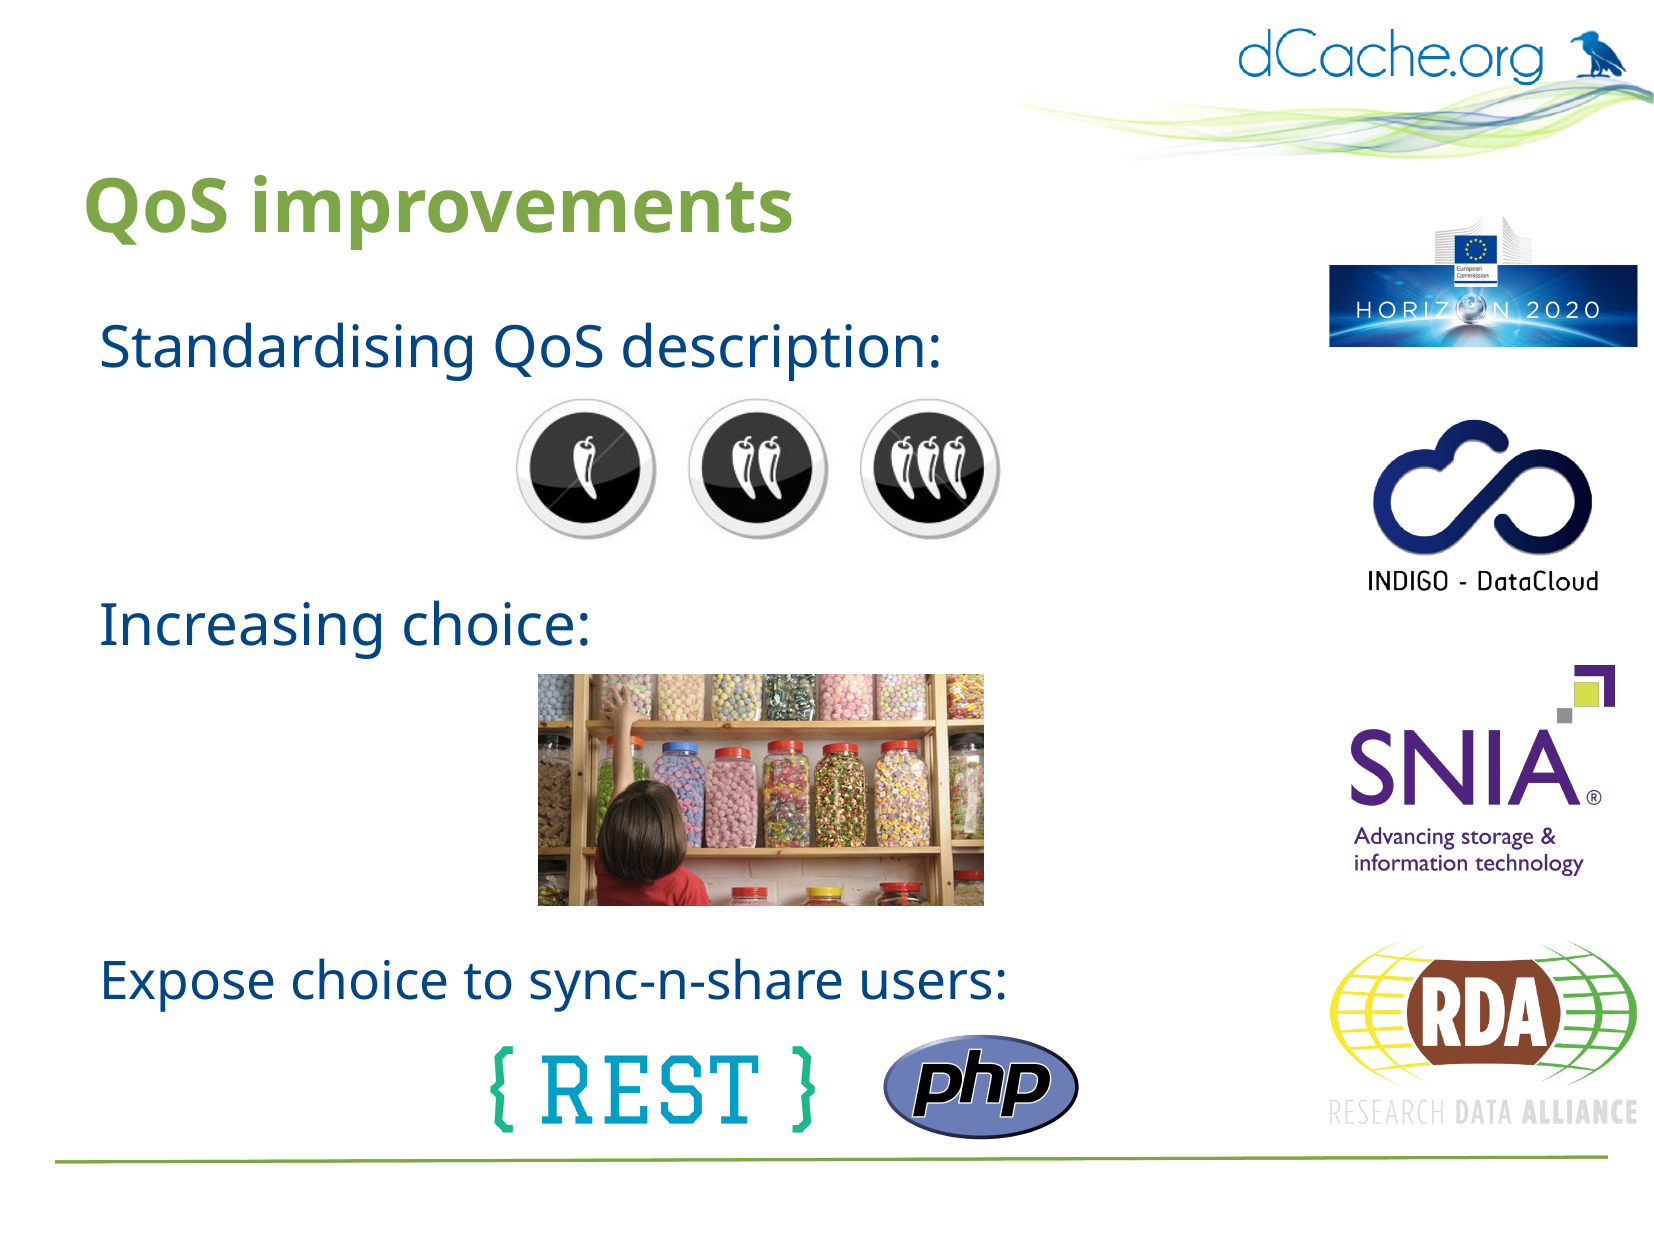

# QoS improvements
Standardising QoS description:
Increasing choice:
Expose choice to sync-n-share users: